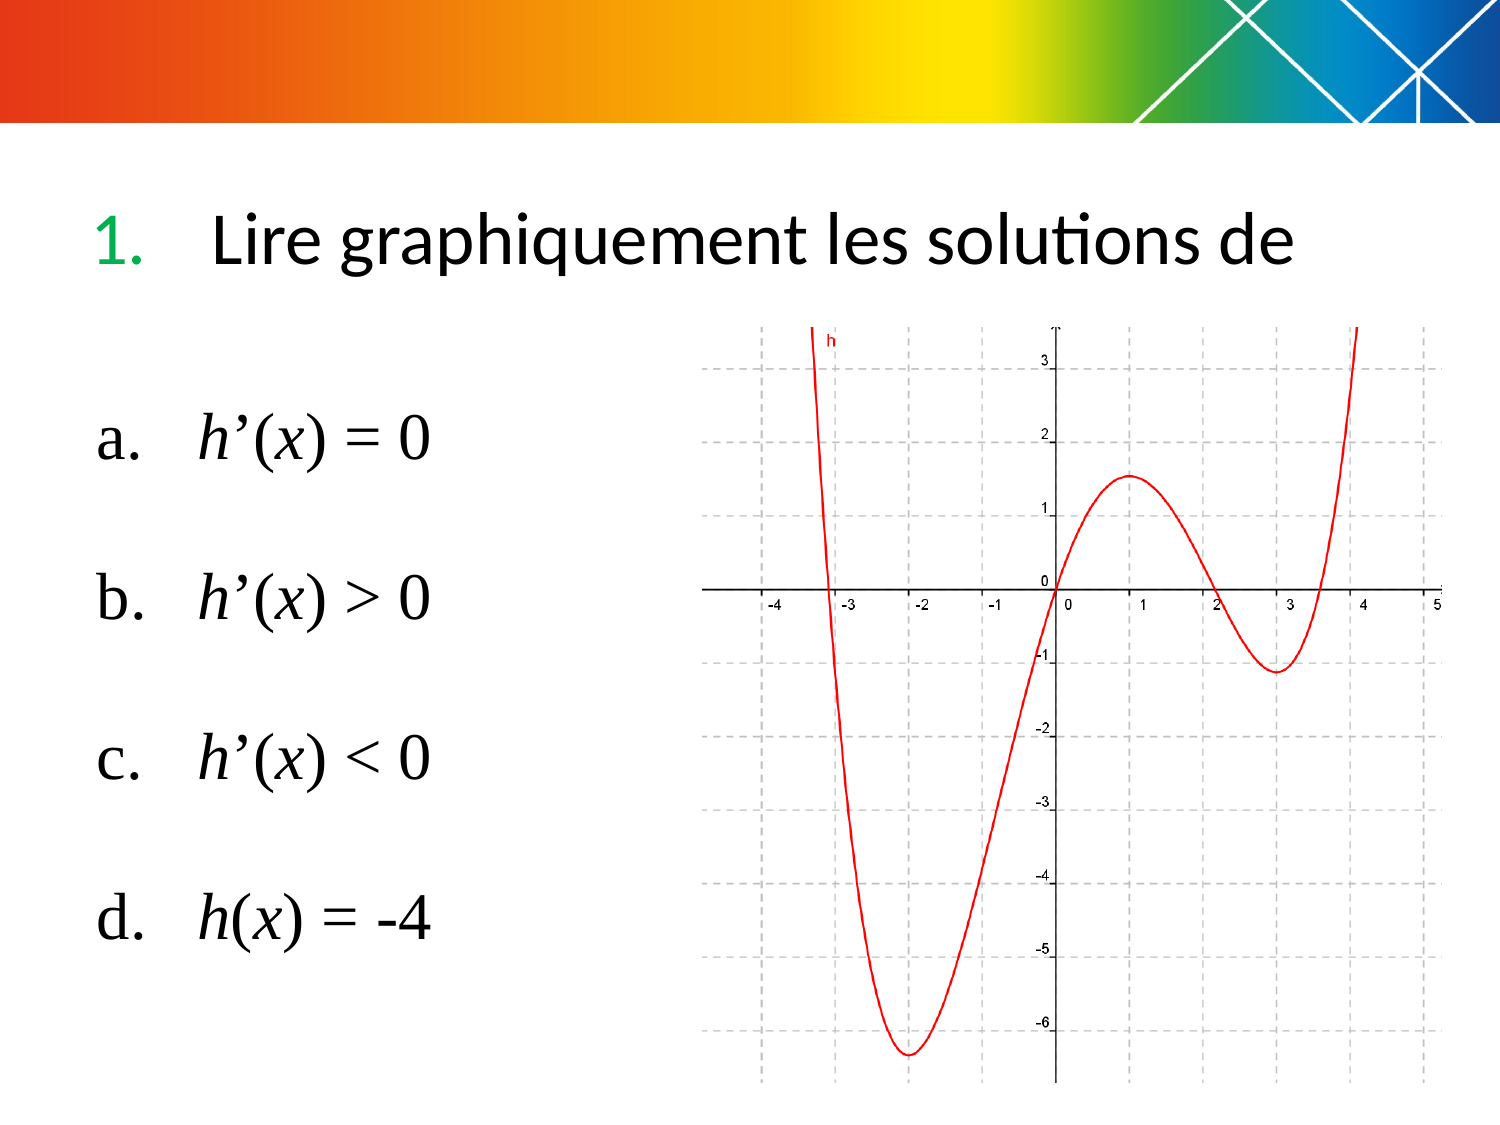

# Lire graphiquement les solutions de
 h’(x) = 0
 h’(x) > 0
 h’(x) < 0
d. h(x) = -4